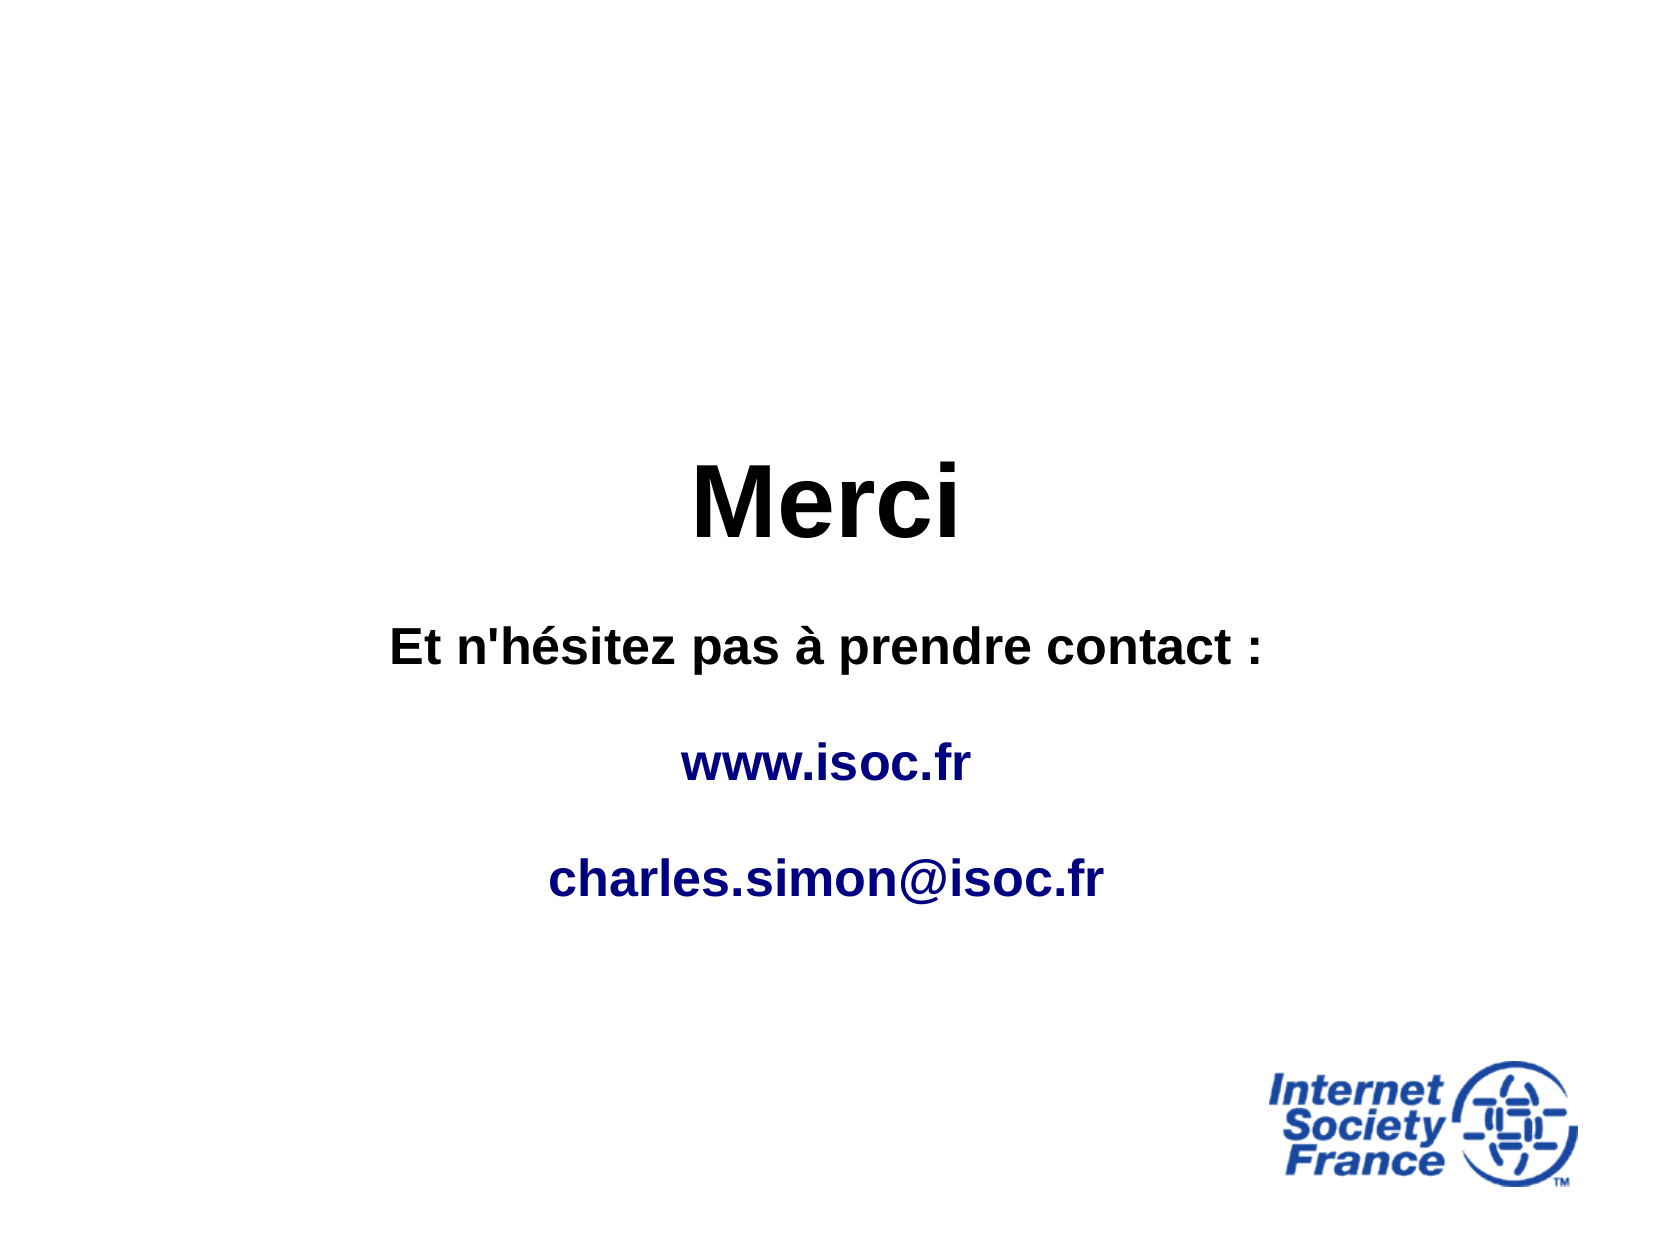

Merci
Et n'hésitez pas à prendre contact :
www.isoc.fr
charles.simon@isoc.fr